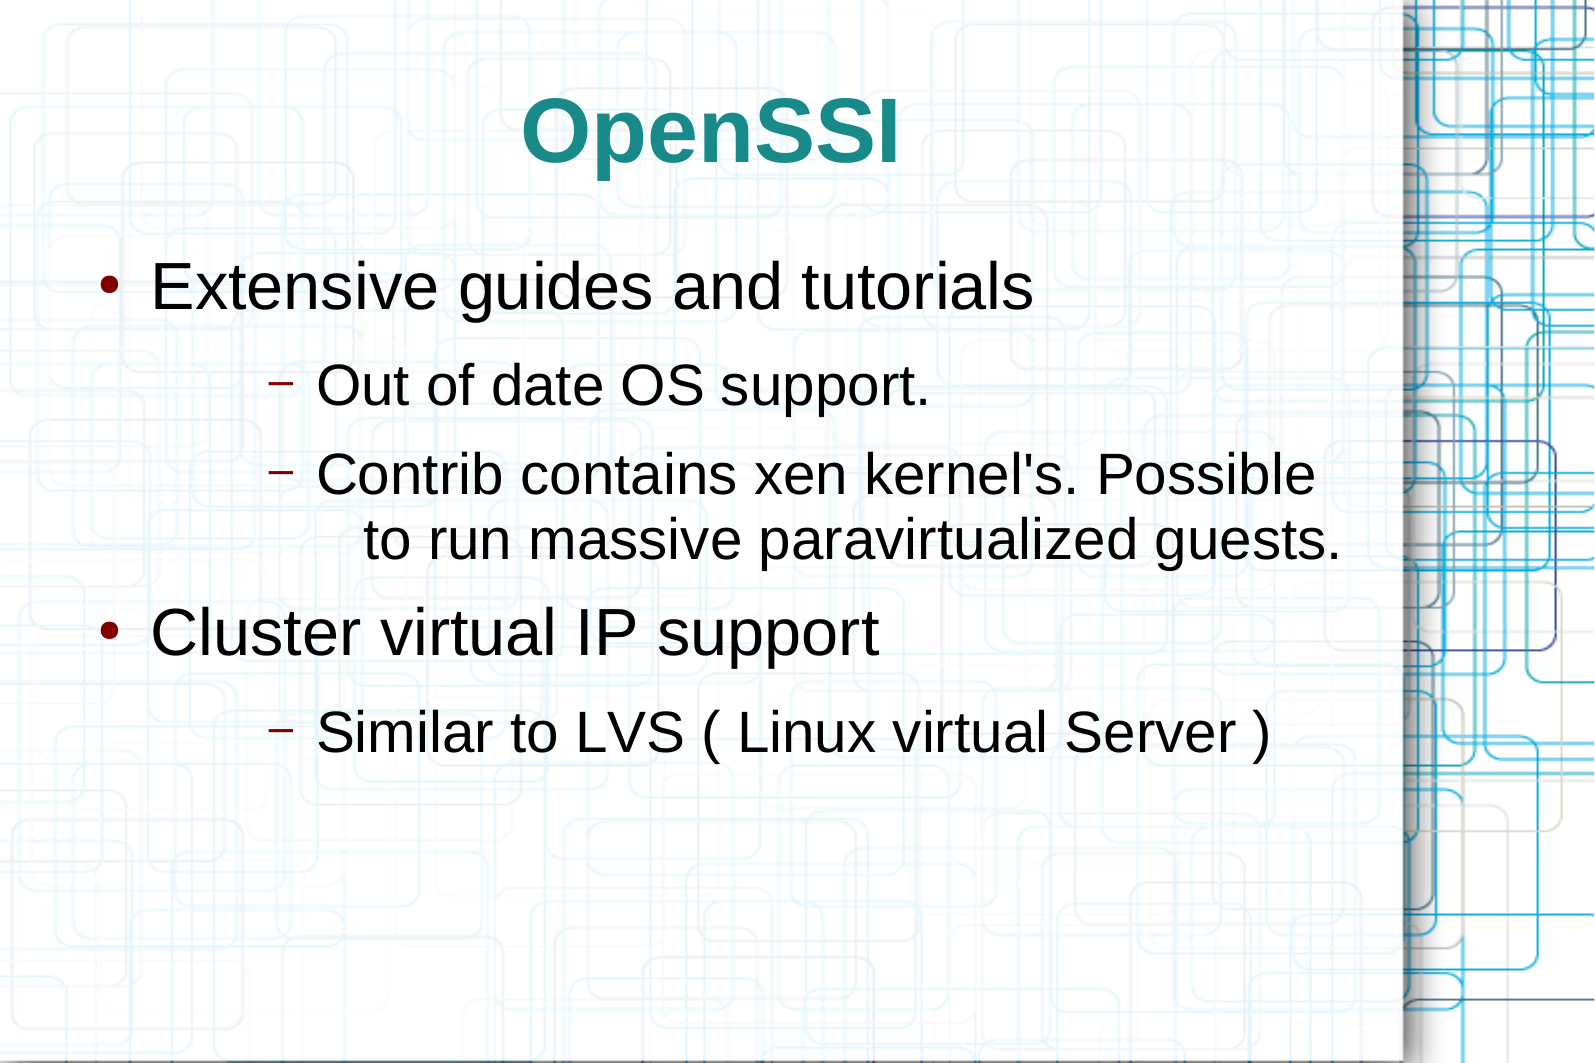

# OpenSSI
Extensive guides and tutorials
Out of date OS support.
Contrib contains xen kernel's. Possible to run massive paravirtualized guests.
Cluster virtual IP support
Similar to LVS ( Linux virtual Server )